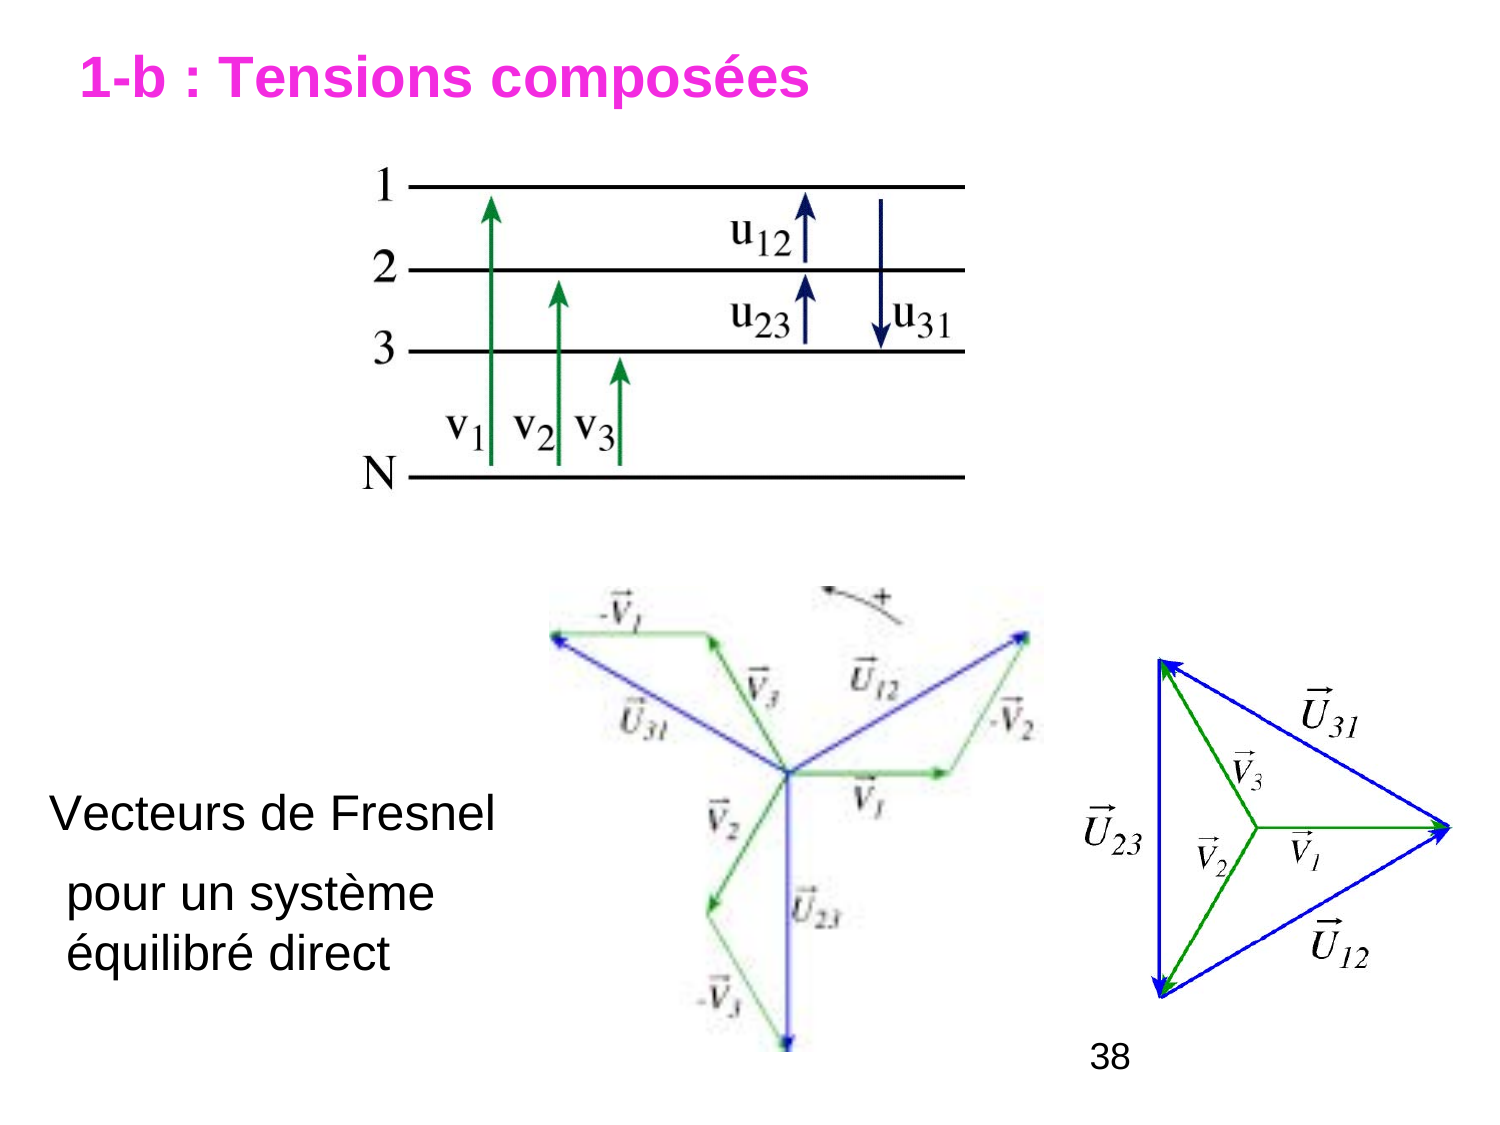

1-b : Tensions composées
Vecteurs de Fresnel
pour un système
équilibré direct
38